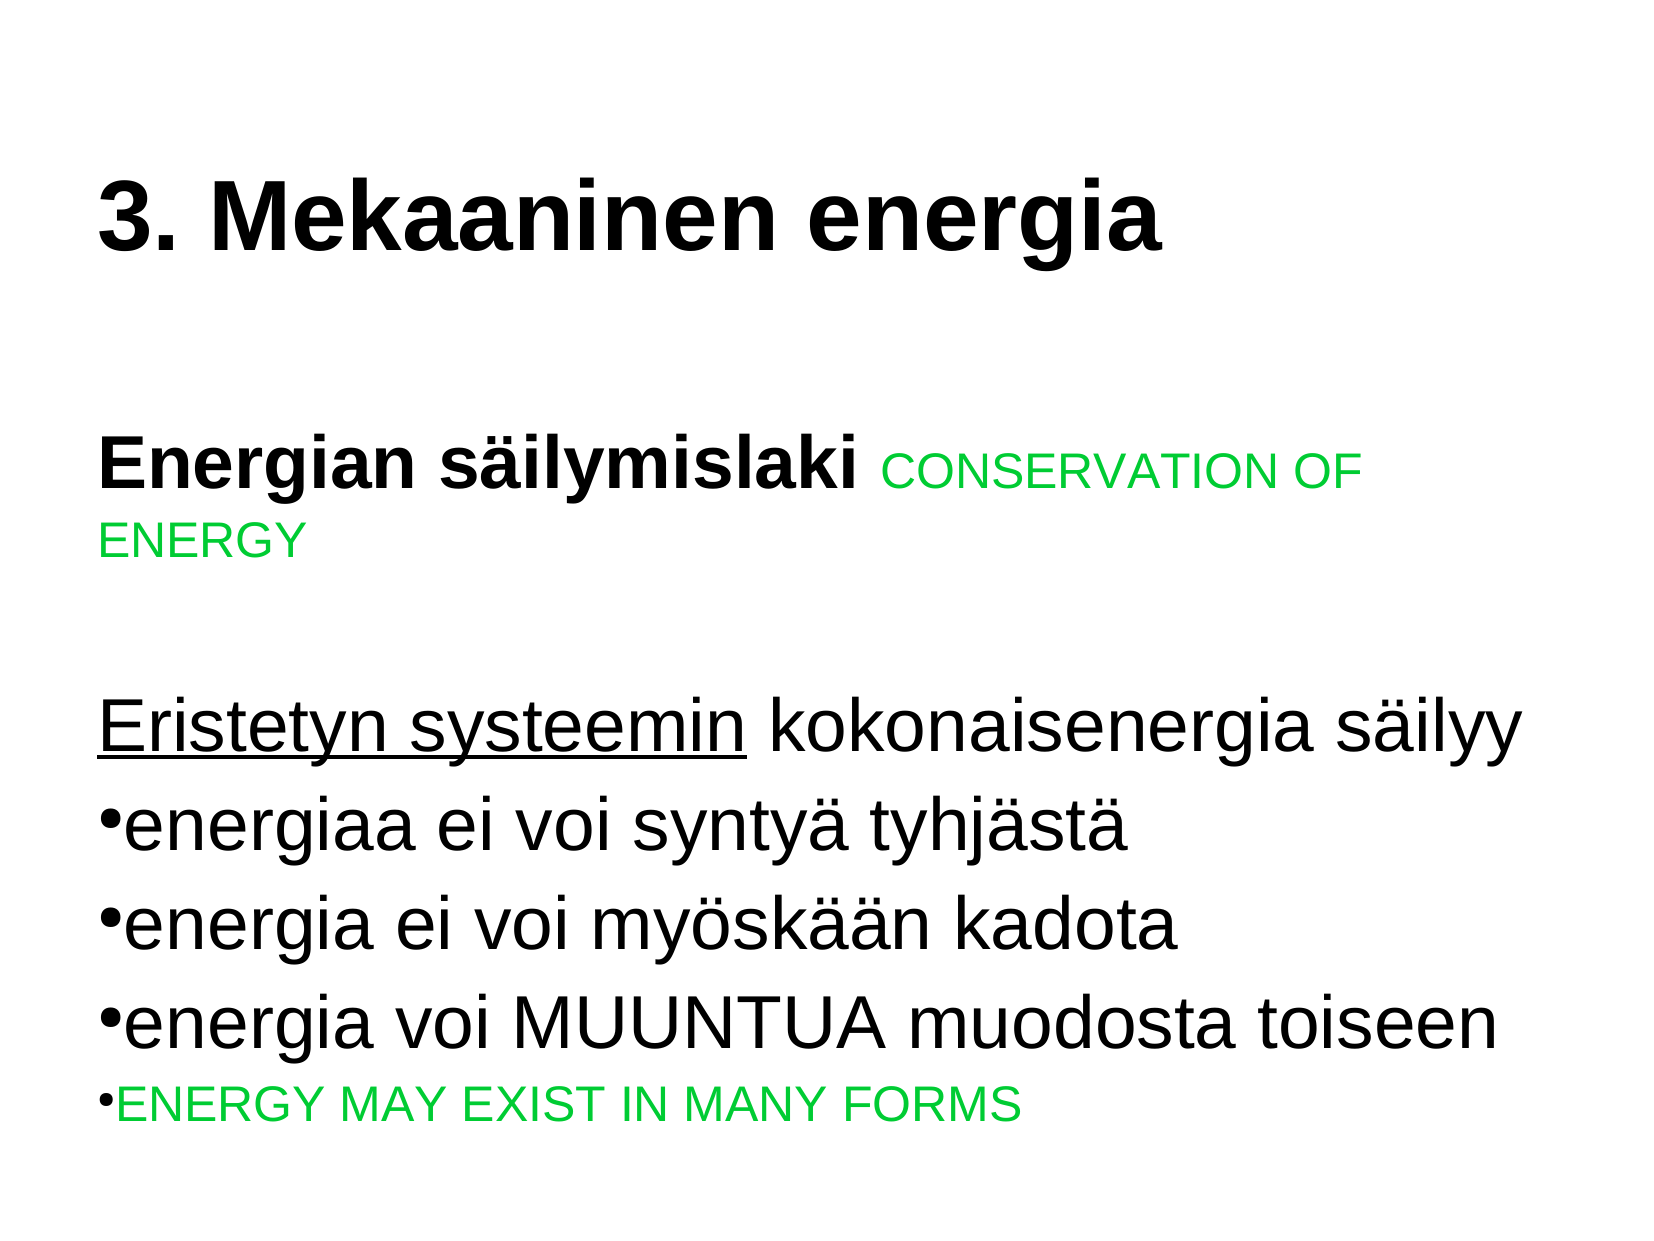

3. Mekaaninen energia
Energian säilymislaki CONSERVATION OF ENERGY
Eristetyn systeemin kokonaisenergia säilyy
energiaa ei voi syntyä tyhjästä
energia ei voi myöskään kadota
energia voi MUUNTUA muodosta toiseen
ENERGY MAY EXIST IN MANY FORMS